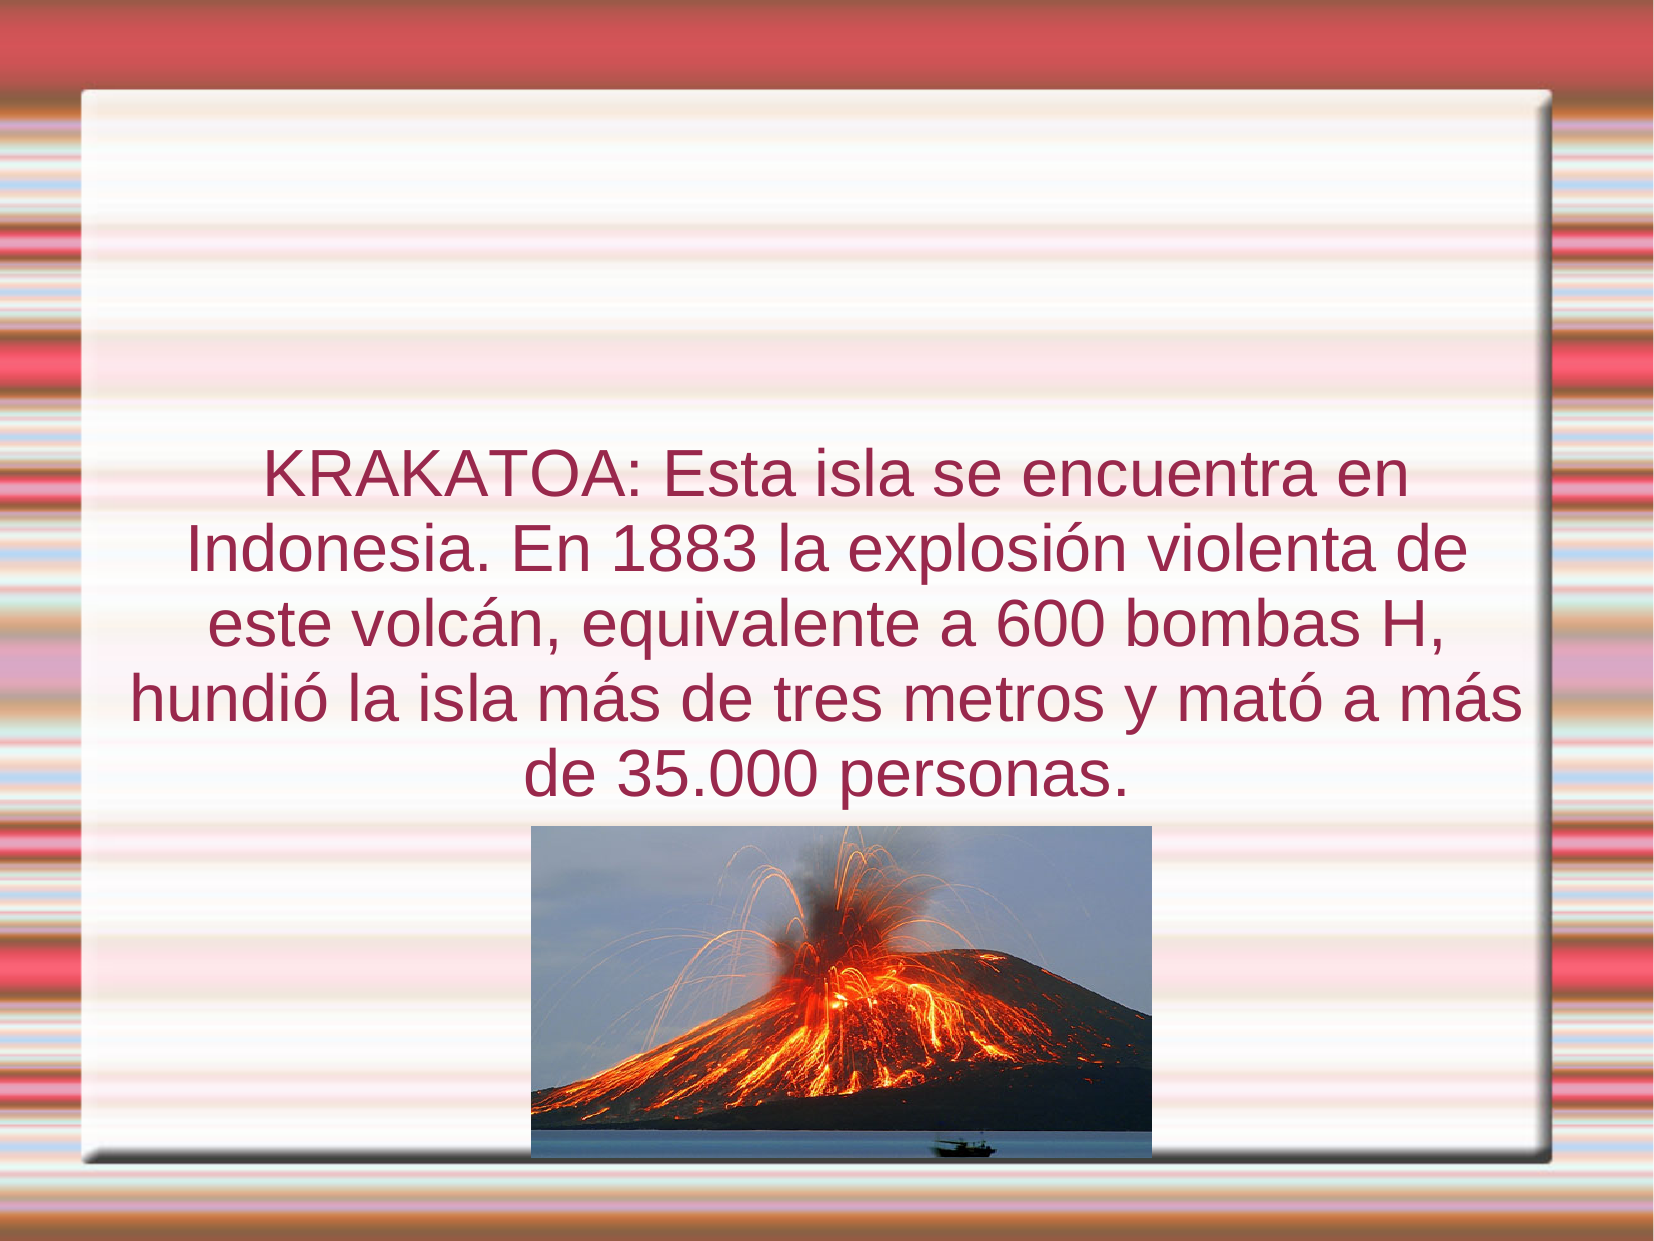

# KRAKATOA: Esta isla se encuentra en Indonesia. En 1883 la explosión violenta de este volcán, equivalente a 600 bombas H, hundió la isla más de tres metros y mató a más de 35.000 personas.